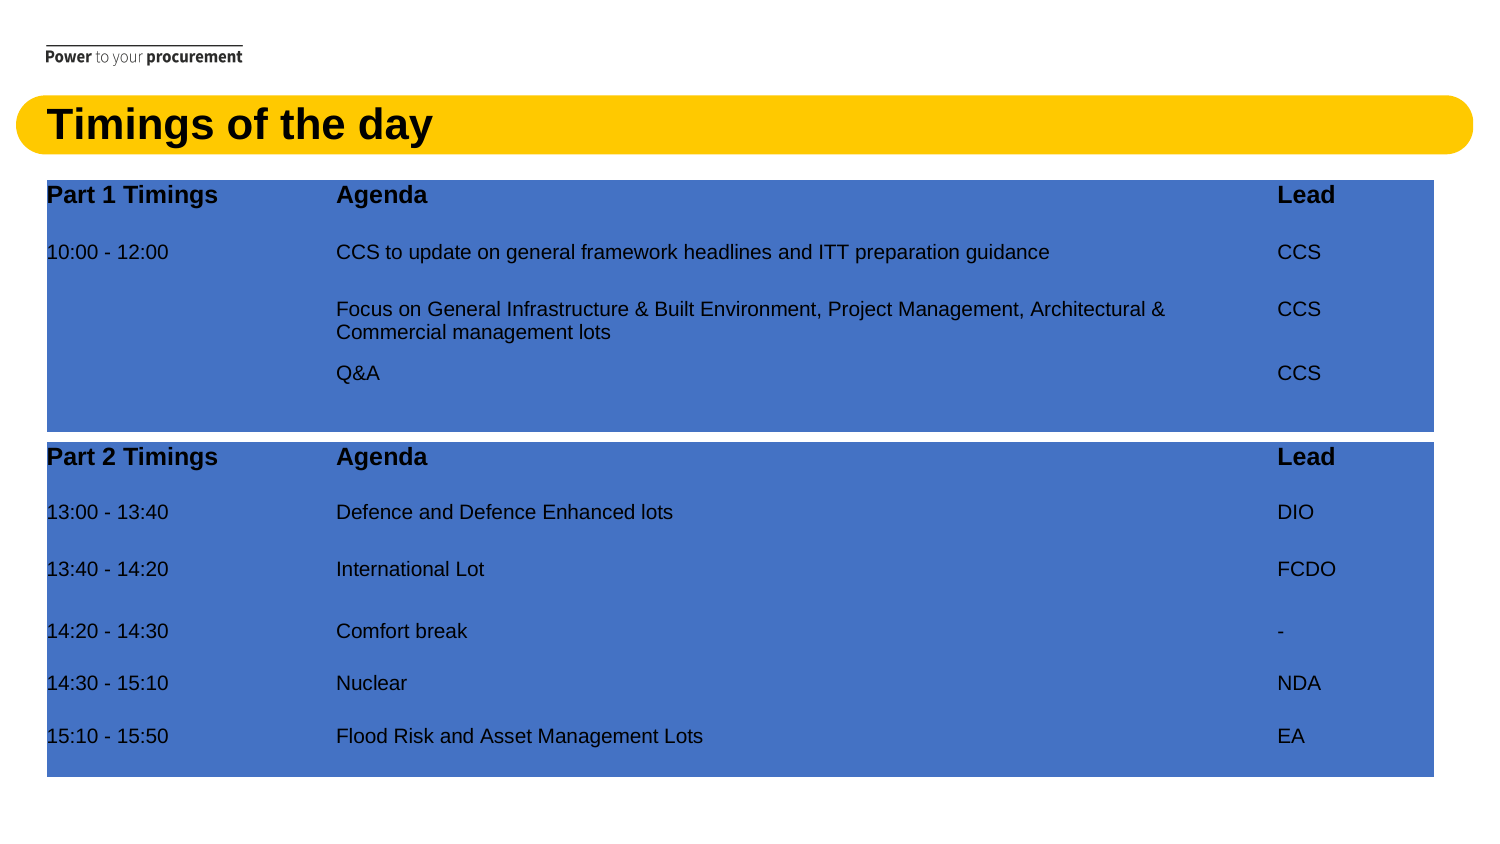

# Timings of the day
| Part 1 Timings | Agenda | Lead |
| --- | --- | --- |
| 10:00 - 12:00 | CCS to update on general framework headlines and ITT preparation guidance | CCS |
| | Focus on General Infrastructure & Built Environment, Project Management, Architectural & Commercial management lots | CCS |
| | Q&A | CCS |
| Part 2 Timings | Agenda | Lead |
| --- | --- | --- |
| 13:00 - 13:40 | Defence and Defence Enhanced lots | DIO |
| 13:40 - 14:20 | International Lot | FCDO |
| 14:20 - 14:30 | Comfort break | - |
| 14:30 - 15:10 | Nuclear | NDA |
| 15:10 - 15:50 | Flood Risk and Asset Management Lots | EA |